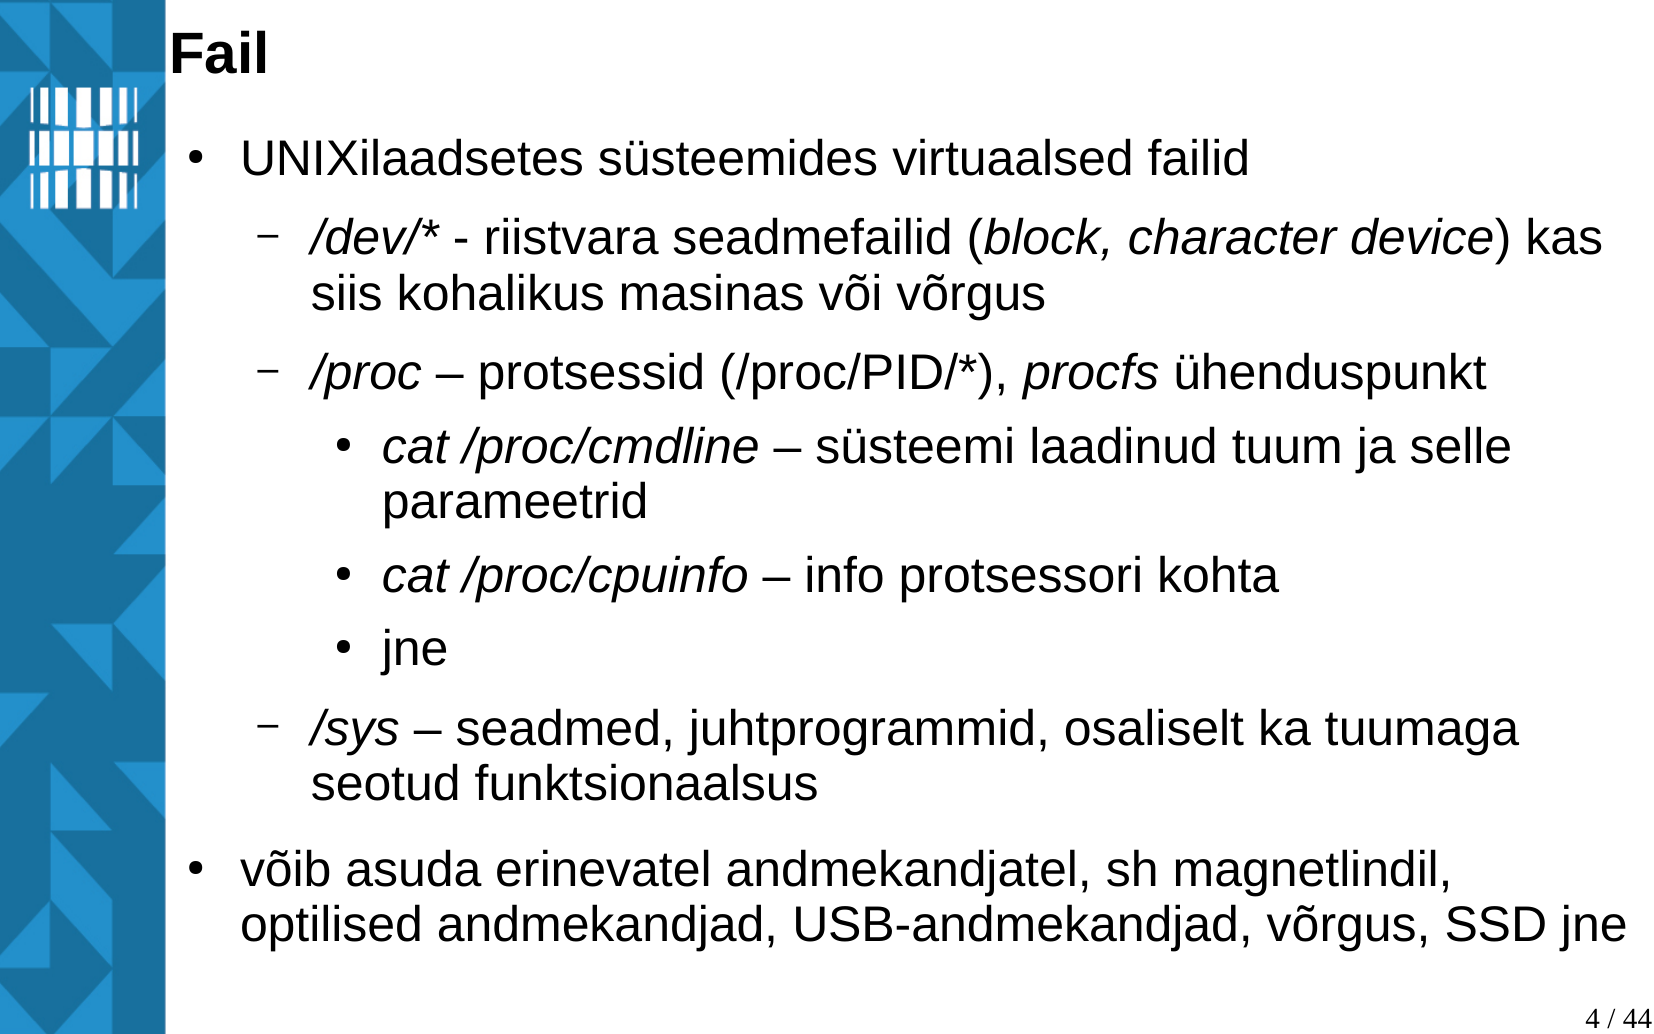

# Fail
UNIXilaadsetes süsteemides virtuaalsed failid
/dev/* - riistvara seadmefailid (block, character device) kas siis kohalikus masinas või võrgus
/proc – protsessid (/proc/PID/*), procfs ühenduspunkt
cat /proc/cmdline – süsteemi laadinud tuum ja selle parameetrid
cat /proc/cpuinfo – info protsessori kohta
jne
/sys – seadmed, juhtprogrammid, osaliselt ka tuumaga seotud funktsionaalsus
võib asuda erinevatel andmekandjatel, sh magnetlindil, optilised andmekandjad, USB-andmekandjad, võrgus, SSD jne
4